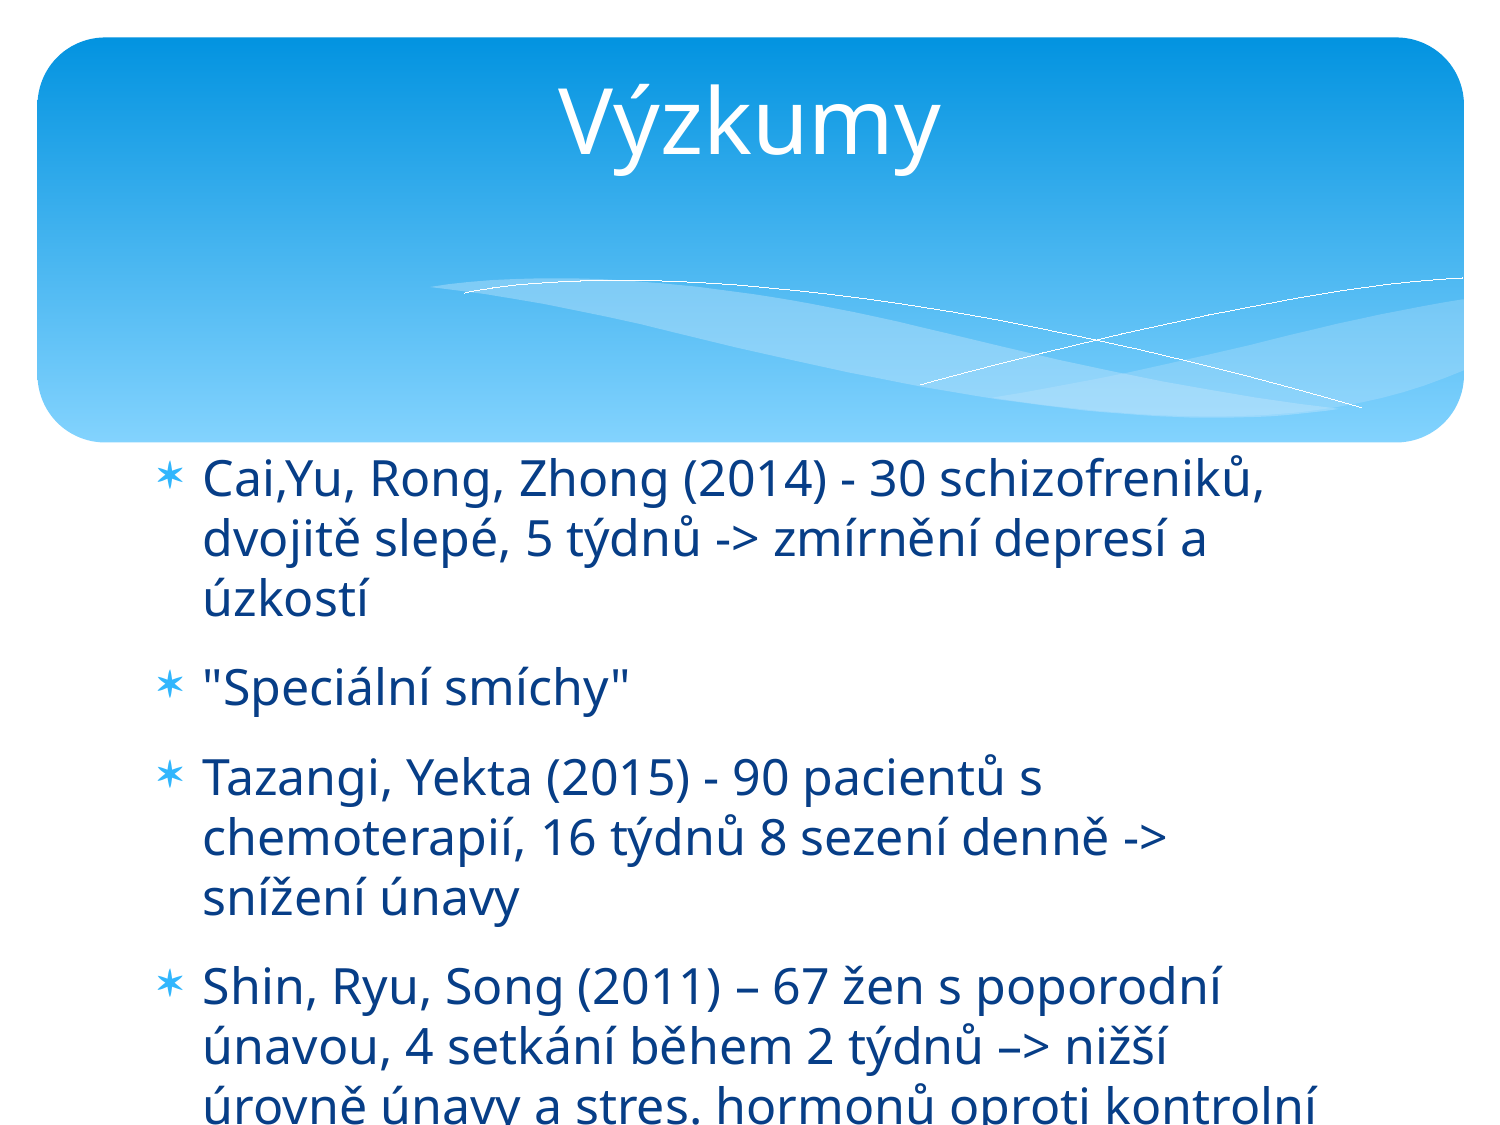

Výzkumy
# Cai,Yu, Rong, Zhong (2014) - 30 schizofreniků, dvojitě slepé, 5 týdnů -> zmírnění depresí a úzkostí
"Speciální smíchy"
Tazangi, Yekta (2015) - 90 pacientů s chemoterapií, 16 týdnů 8 sezení denně -> snížení únavy
Shin, Ryu, Song (2011) – 67 žen s poporodní únavou, 4 setkání během 2 týdnů –> nižší úrovně únavy a stres. hormonů oproti kontrolní skupině